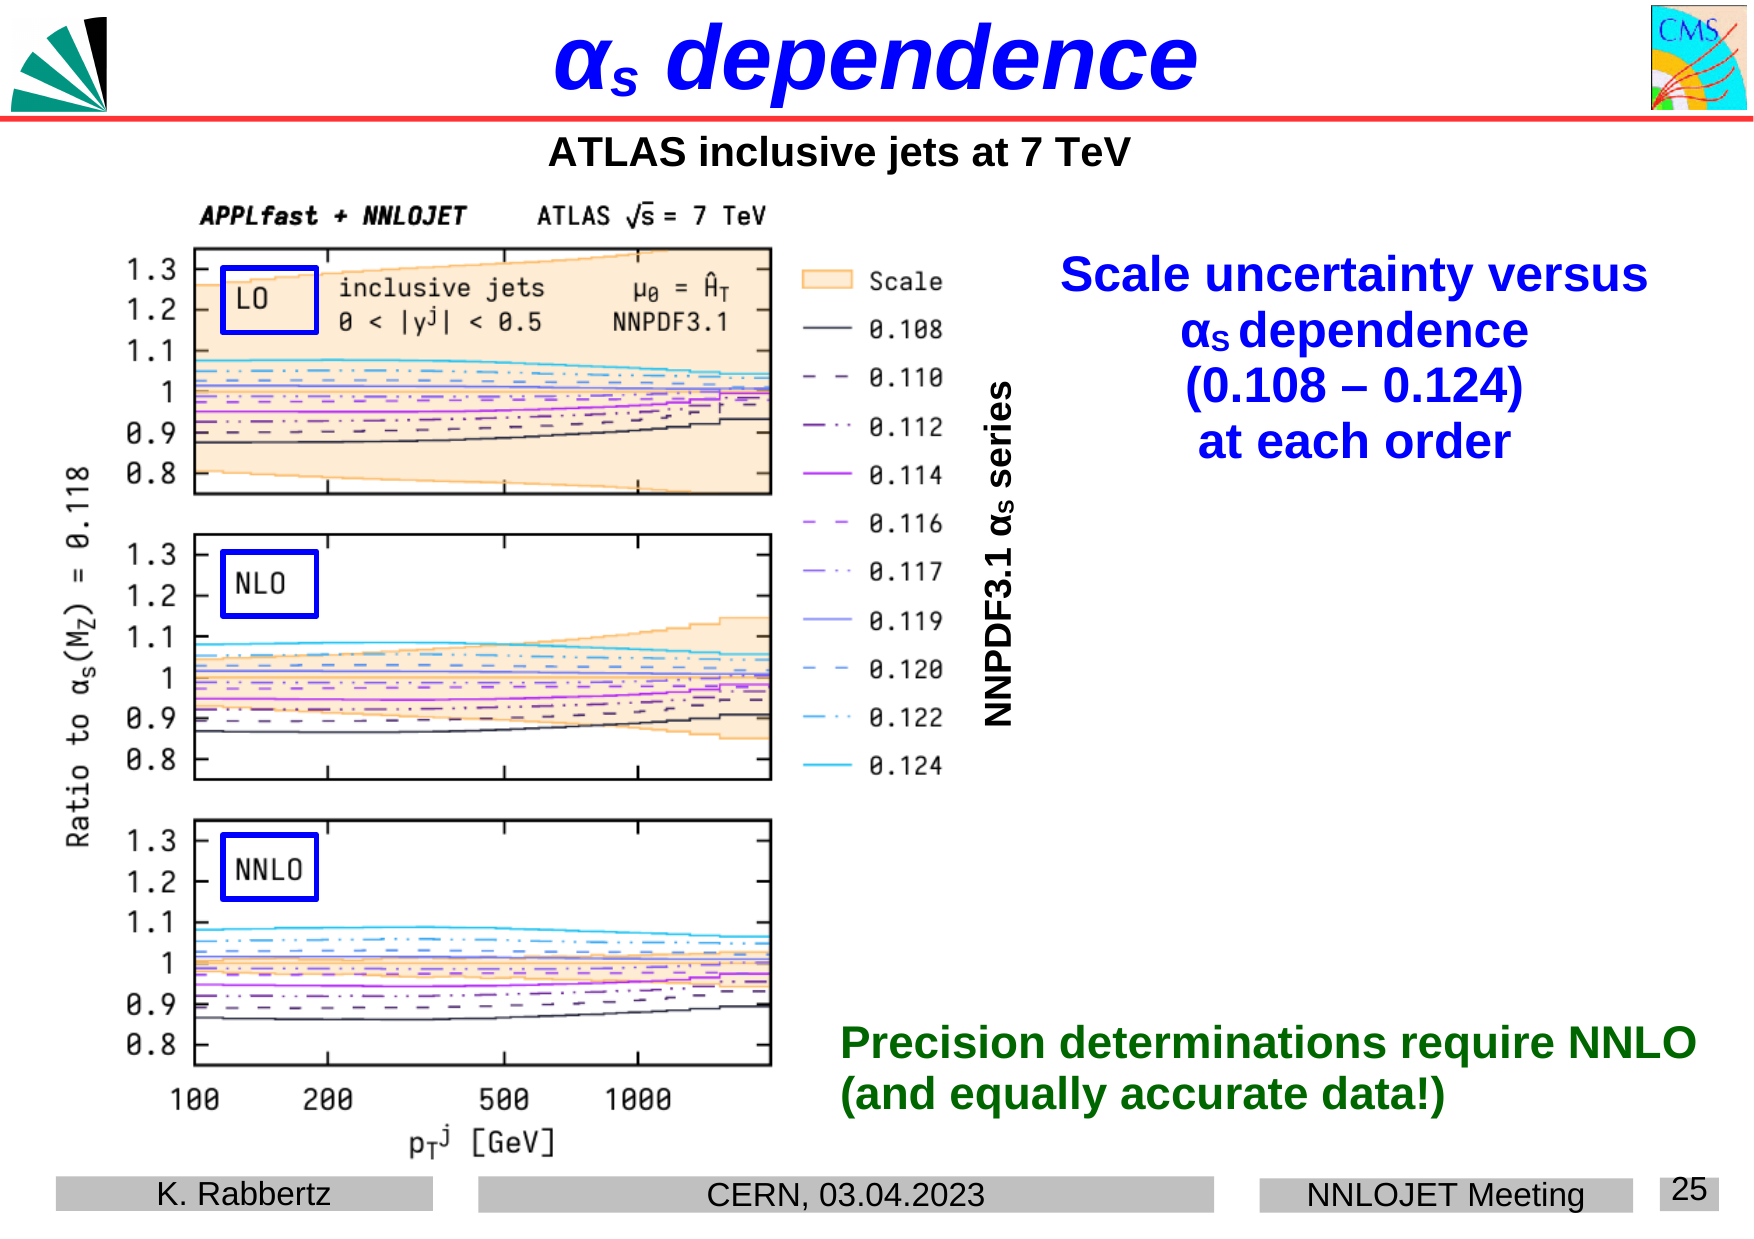

# αs dependence
ATLAS inclusive jets at 7 TeV
Scale uncertainty versus
αS dependence
(0.108 – 0.124)
at each order
NNPDF3.1 αS series
Precision determinations require NNLO
(and equally accurate data!)